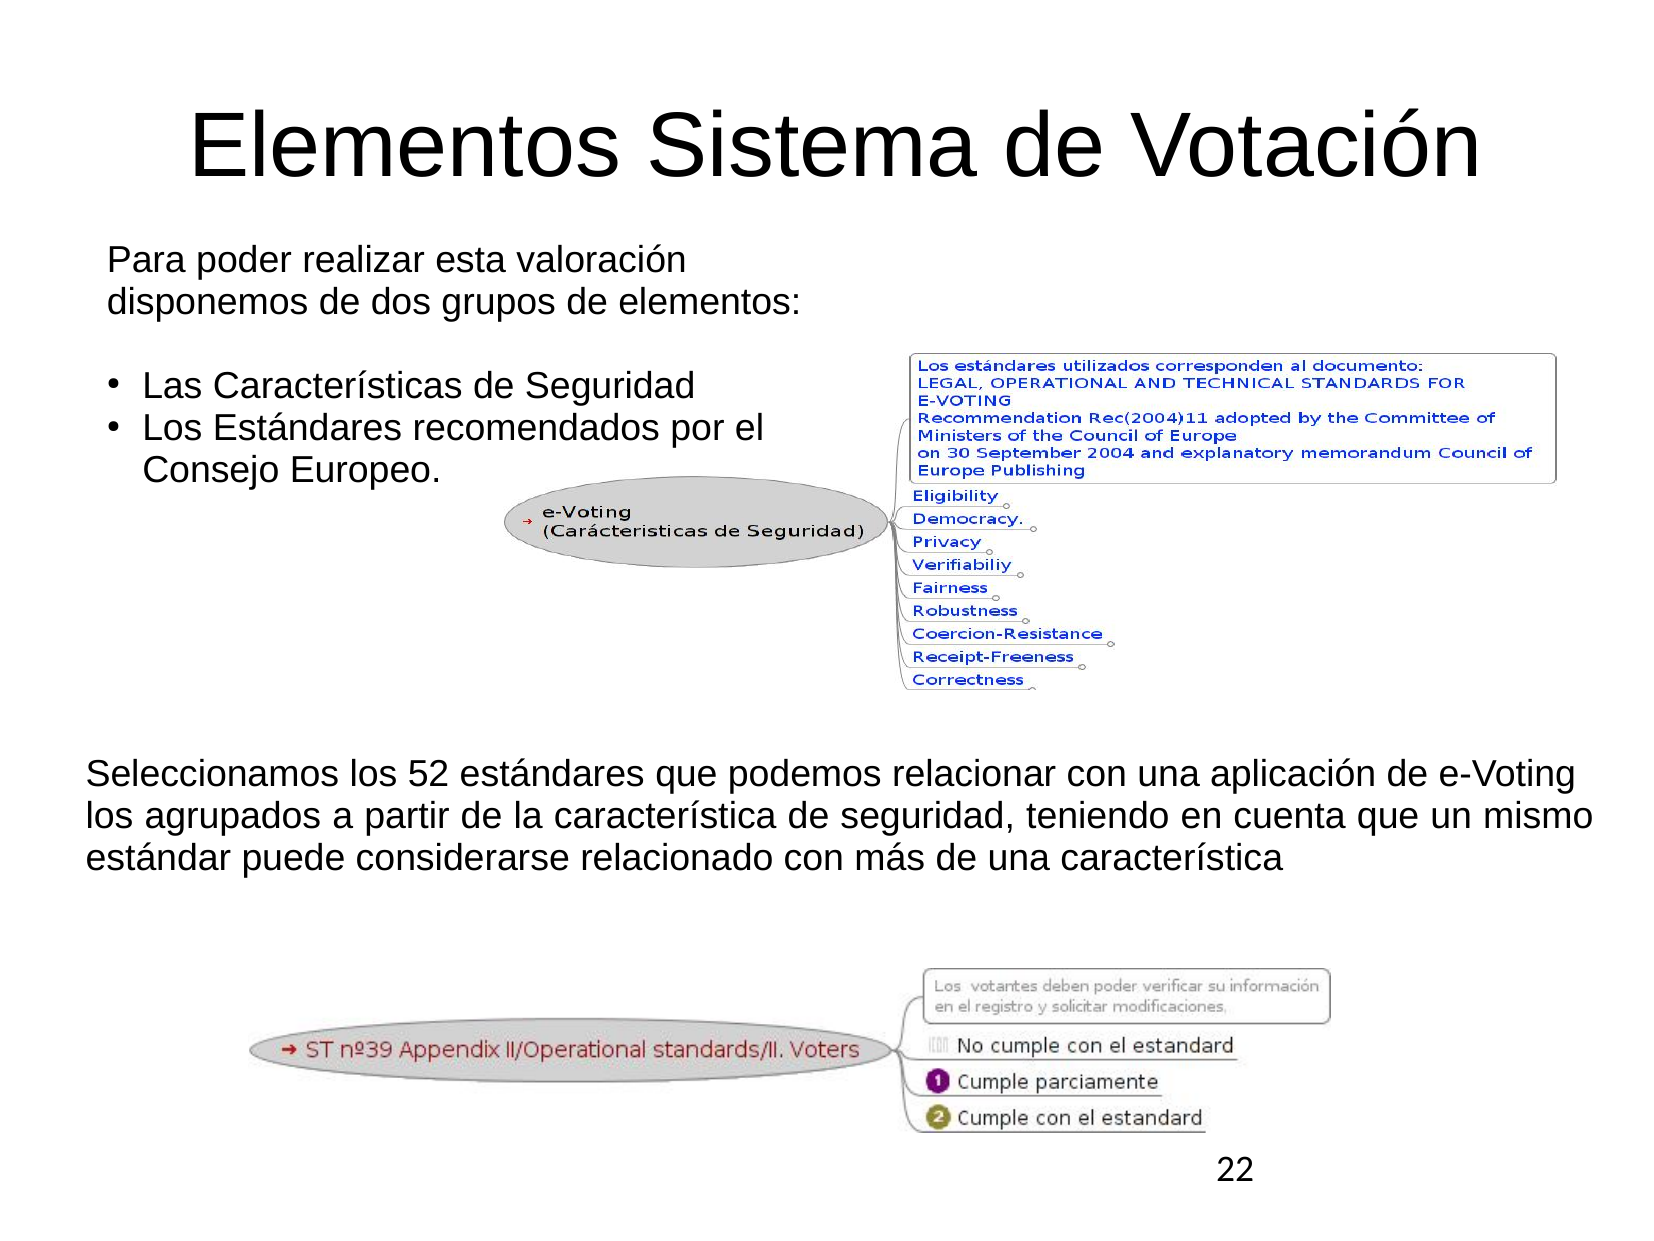

# Elementos Sistema de Votación
Para poder realizar esta valoración disponemos de dos grupos de elementos:
Las Características de Seguridad
Los Estándares recomendados por el Consejo Europeo.
Seleccionamos los 52 estándares que podemos relacionar con una aplicación de e-Voting
los agrupados a partir de la característica de seguridad, teniendo en cuenta que un mismo estándar puede considerarse relacionado con más de una característica